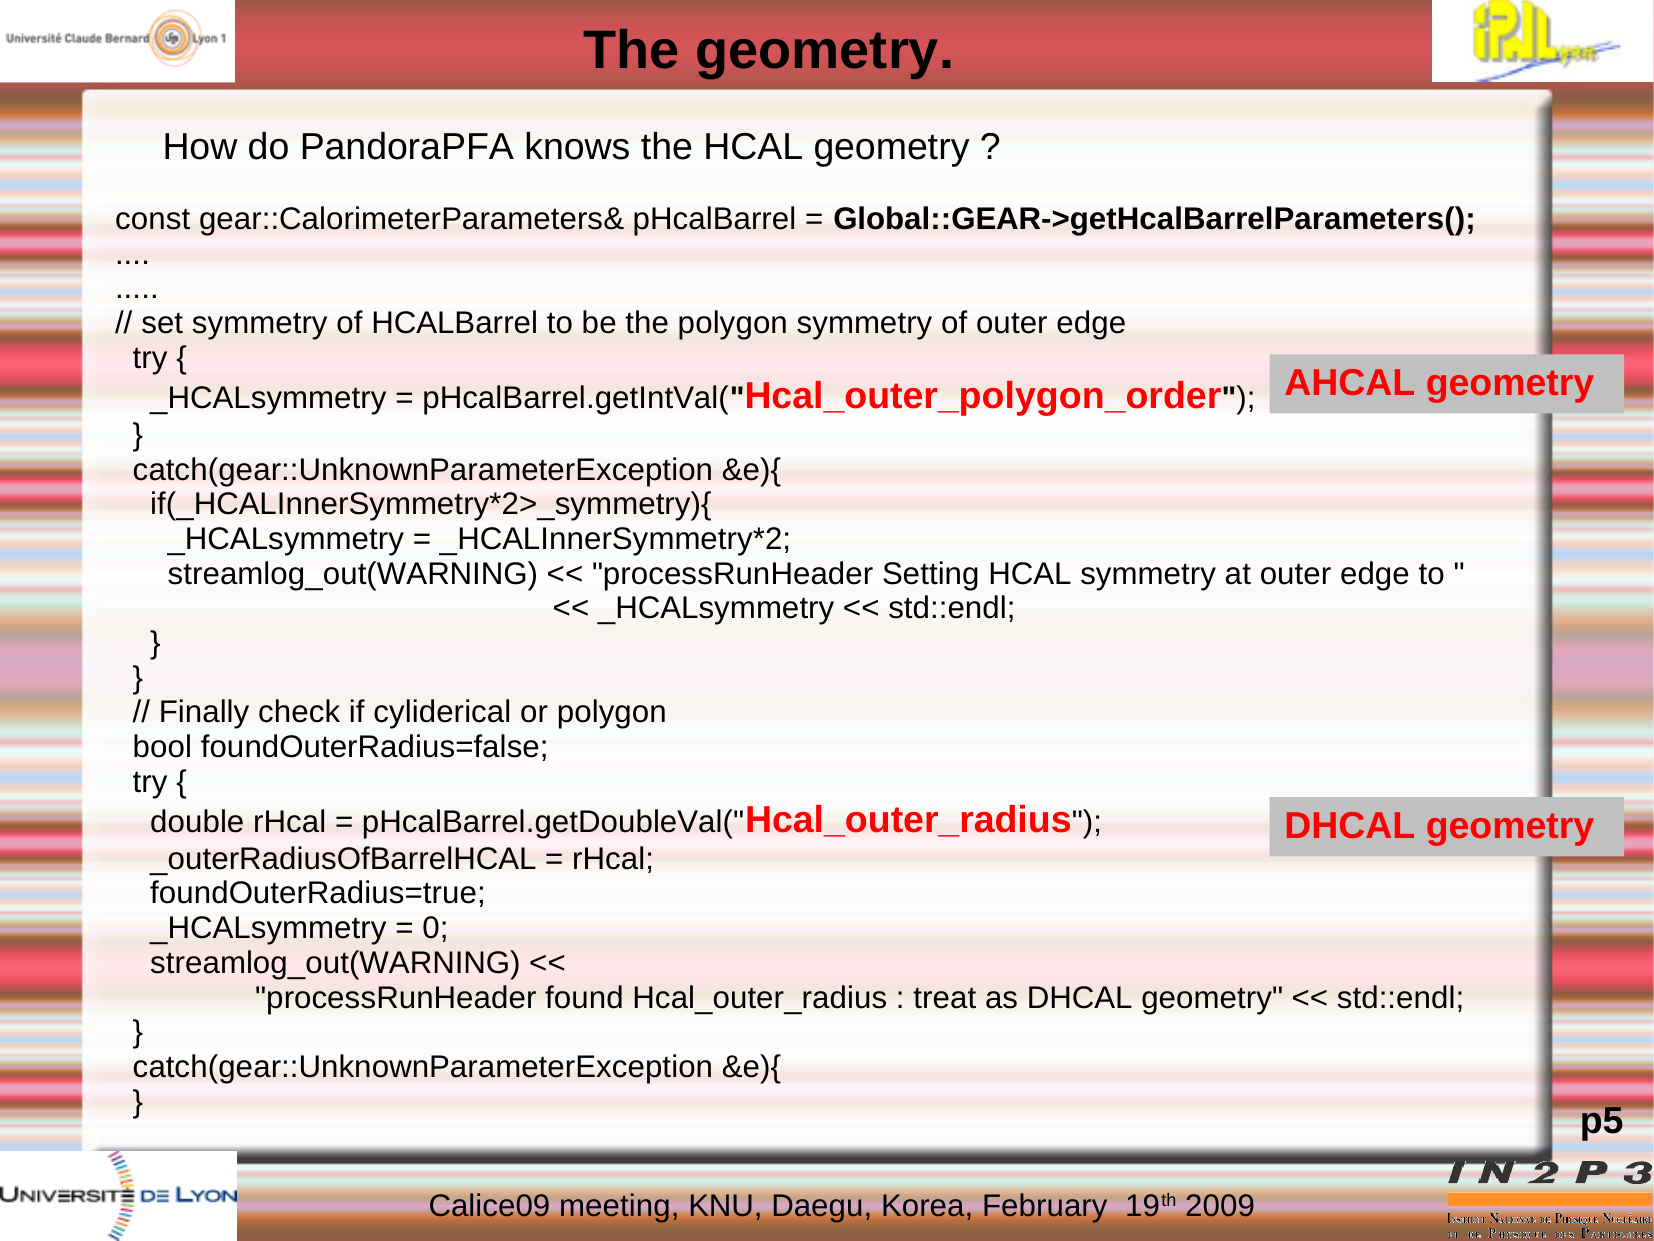

The geometry.
How do PandoraPFA knows the HCAL geometry ?
const gear::CalorimeterParameters& pHcalBarrel = Global::GEAR->getHcalBarrelParameters();
....
.....
// set symmetry of HCALBarrel to be the polygon symmetry of outer edge
 try {
 _HCALsymmetry = pHcalBarrel.getIntVal("Hcal_outer_polygon_order");
 }
 catch(gear::UnknownParameterException &e){
 if(_HCALInnerSymmetry*2>_symmetry){
 _HCALsymmetry = _HCALInnerSymmetry*2;
 streamlog_out(WARNING) << "processRunHeader Setting HCAL symmetry at outer edge to "
 << _HCALsymmetry << std::endl;
 }
 }
 // Finally check if cyliderical or polygon
 bool foundOuterRadius=false;
 try {
 double rHcal = pHcalBarrel.getDoubleVal("Hcal_outer_radius");
 _outerRadiusOfBarrelHCAL = rHcal;
 foundOuterRadius=true;
 _HCALsymmetry = 0;
 streamlog_out(WARNING) <<
 "processRunHeader found Hcal_outer_radius : treat as DHCAL geometry" << std::endl;
 }
 catch(gear::UnknownParameterException &e){
 }
AHCAL geometry
DHCAL geometry